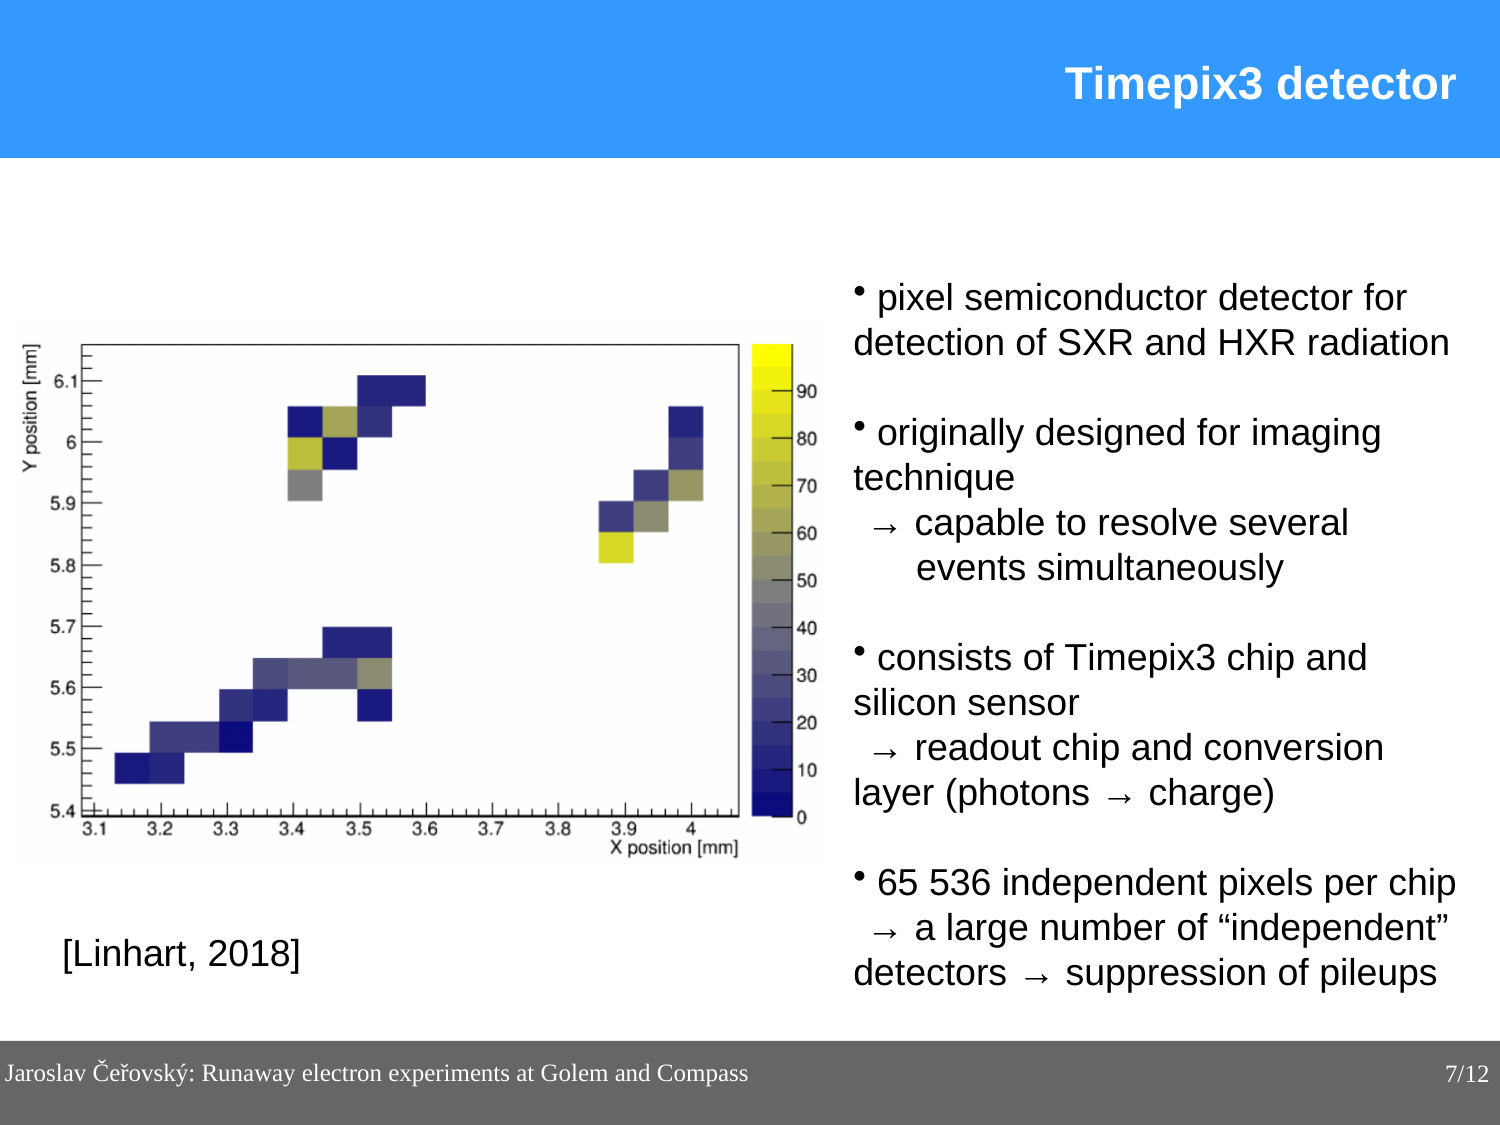

Timepix3 detector
 pixel semiconductor detector for detection of SXR and HXR radiation
 originally designed for imaging technique
→ capable to resolve several 	 events simultaneously
 consists of Timepix3 chip and silicon sensor
→ readout chip and conversion layer (photons → charge)
 65 536 independent pixels per chip
→ a large number of “independent” detectors → suppression of pileups
[Linhart, 2018]